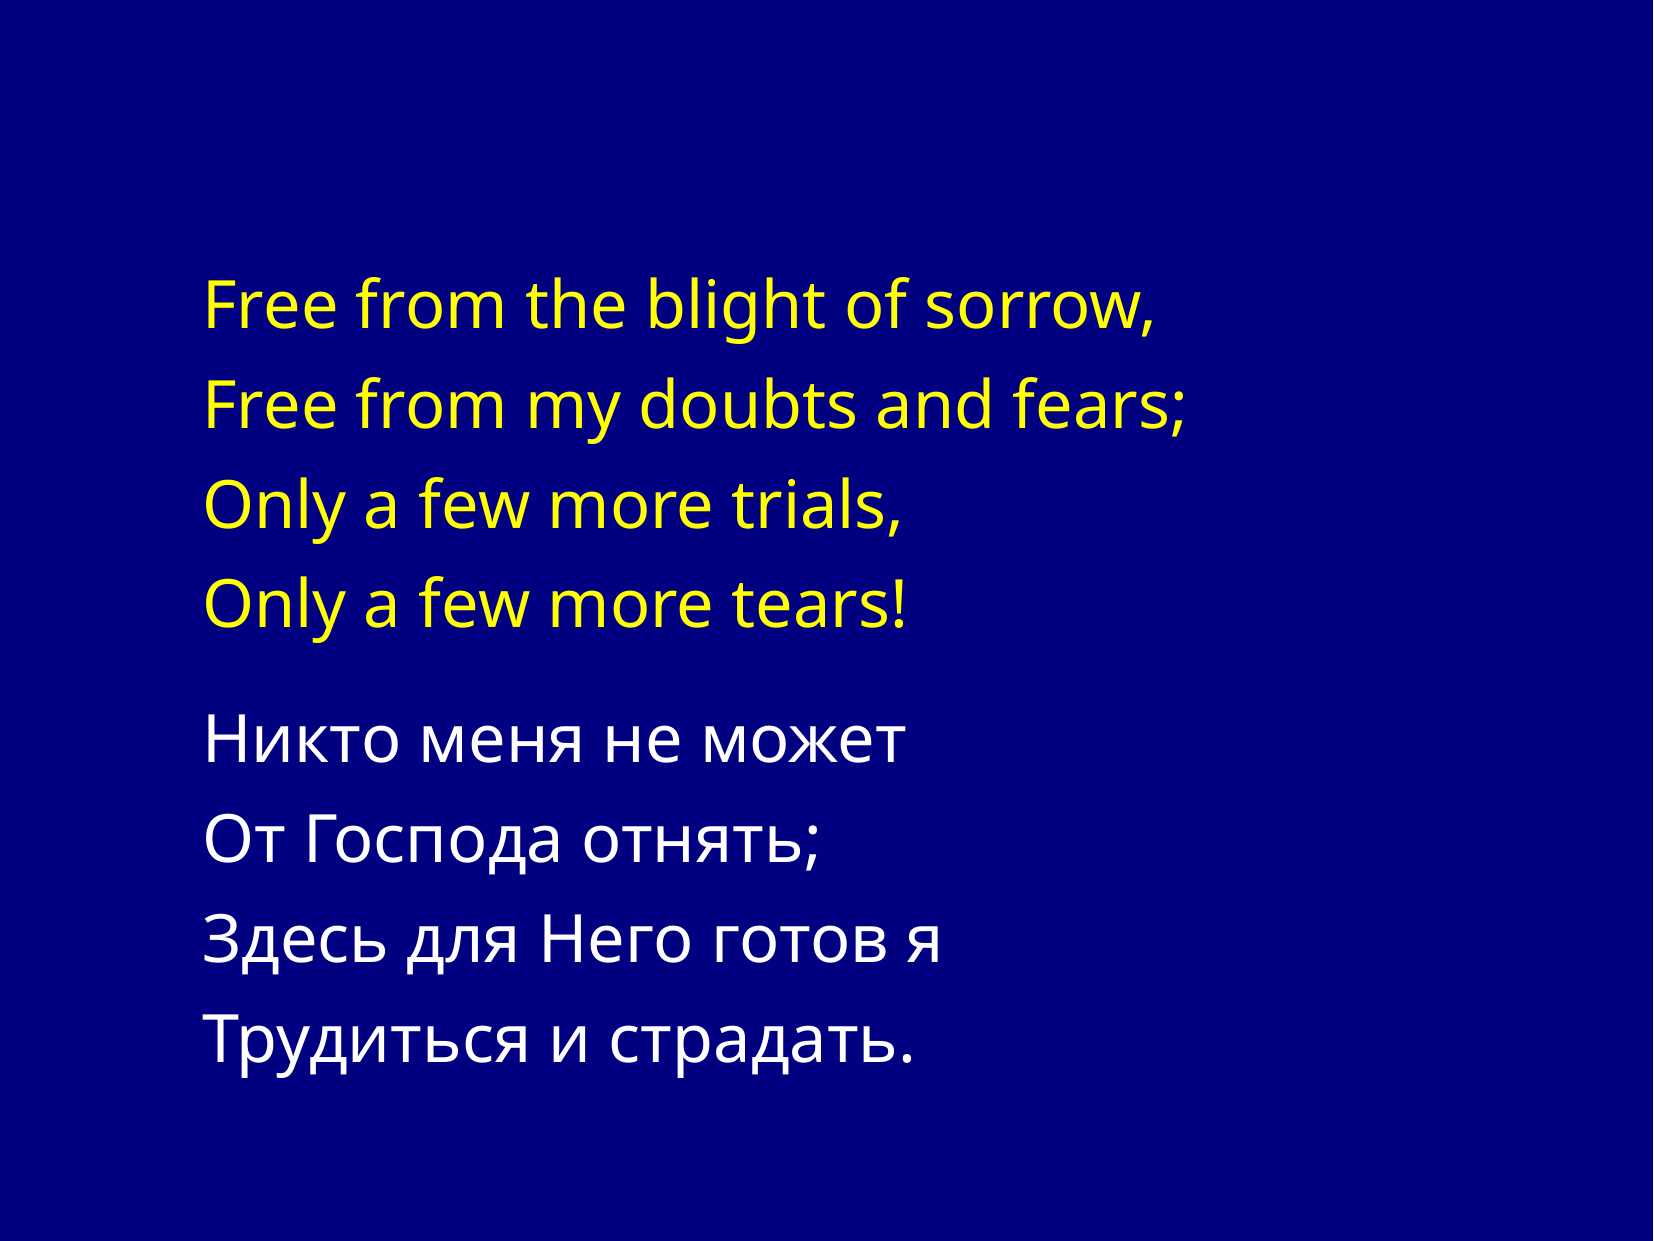

Free from the blight of sorrow,
	Free from my doubts and fears;
	Only a few more trials,
	Only a few more tears!
	Никто меня не может
	От Господа отнять;
	Здесь для Него готов я
	Трудиться и страдать.